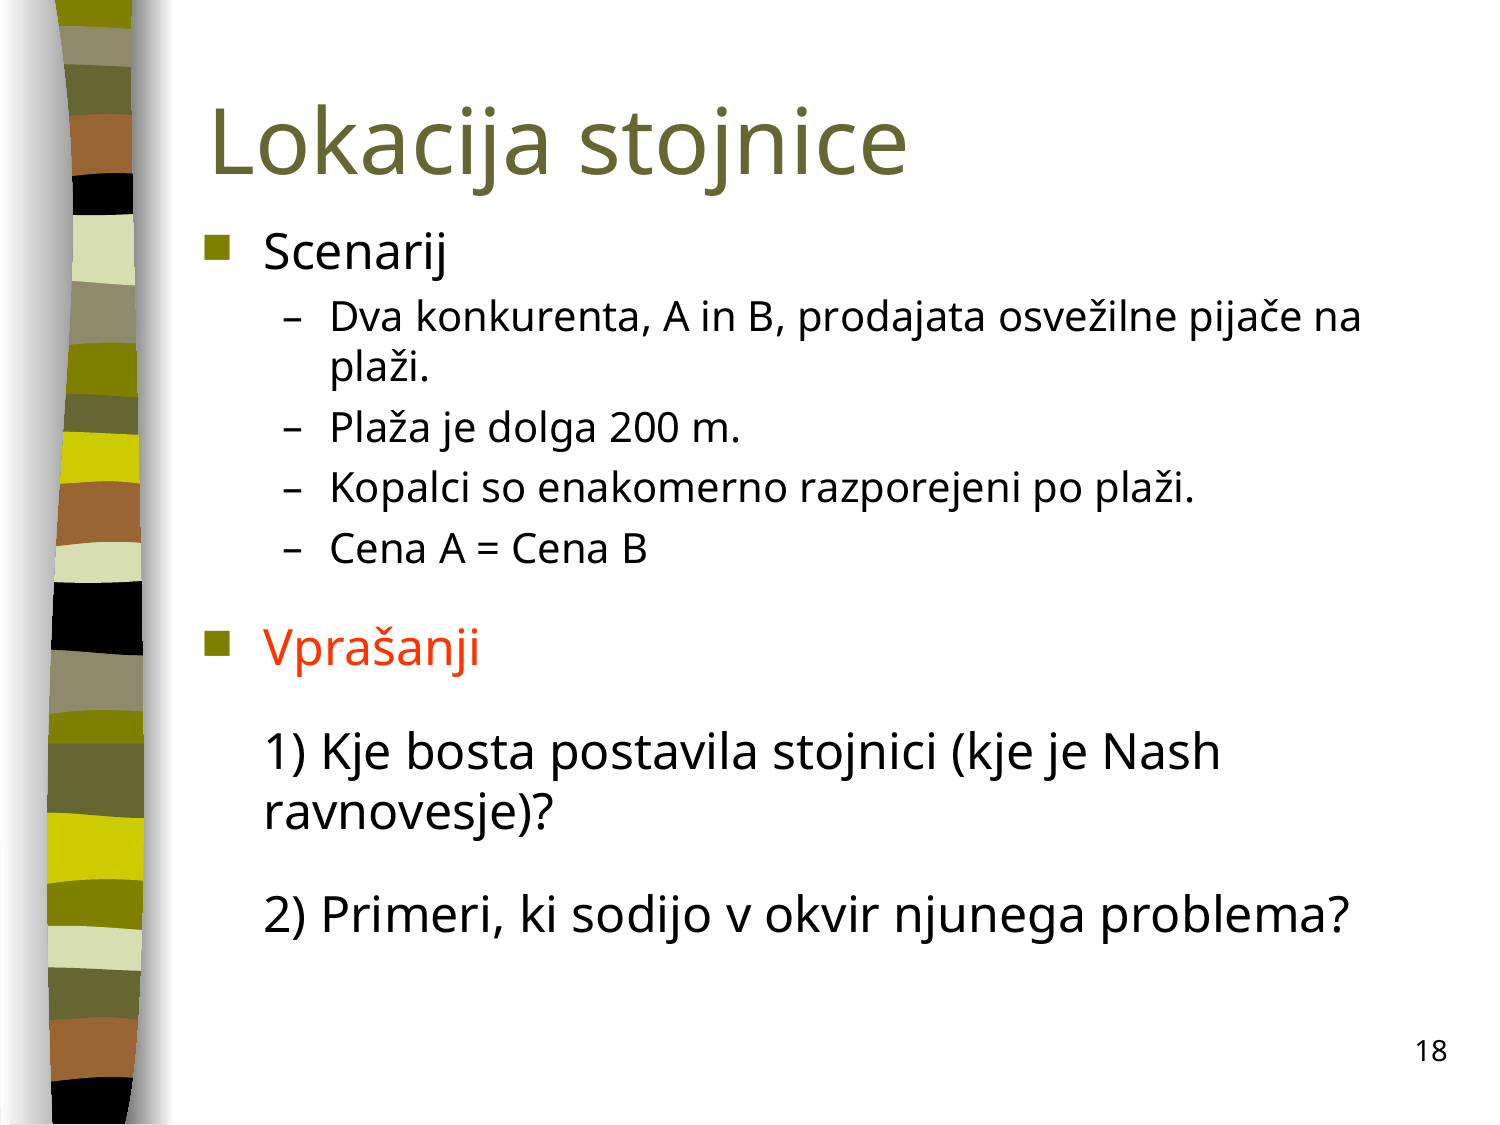

# Lokacija stojnice
Scenarij
Dva konkurenta, A in B, prodajata osvežilne pijače na plaži.
Plaža je dolga 200 m.
Kopalci so enakomerno razporejeni po plaži.
Cena A = Cena B
Vprašanji
	1) Kje bosta postavila stojnici (kje je Nash ravnovesje)?
	2) Primeri, ki sodijo v okvir njunega problema?